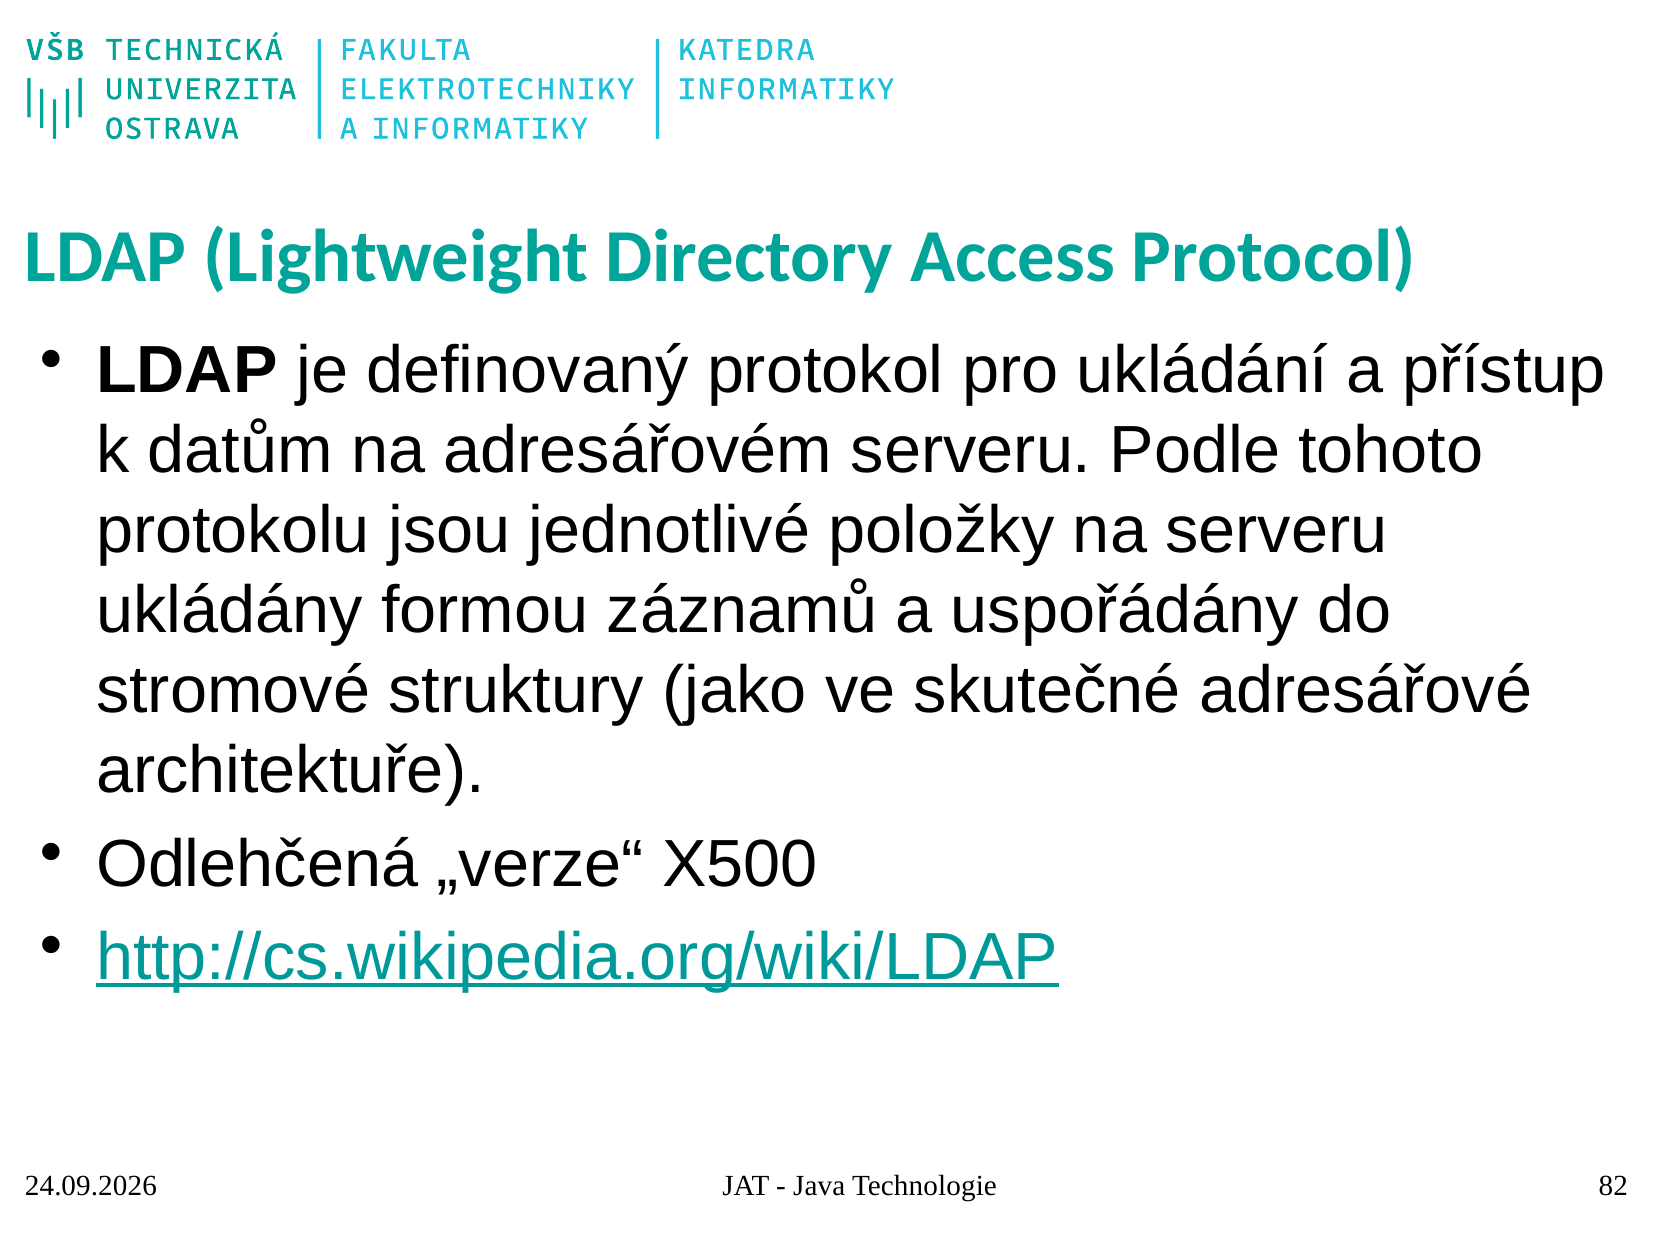

LDAP (Lightweight Directory Access Protocol)
# LDAP je definovaný protokol pro ukládání a přístup k datům na adresářovém serveru. Podle tohoto protokolu jsou jednotlivé položky na serveru ukládány formou záznamů a uspořádány do stromové struktury (jako ve skutečné adresářové architektuře).
Odlehčená „verze“ X500
http://cs.wikipedia.org/wiki/LDAP
JAT - Java Technologie
82